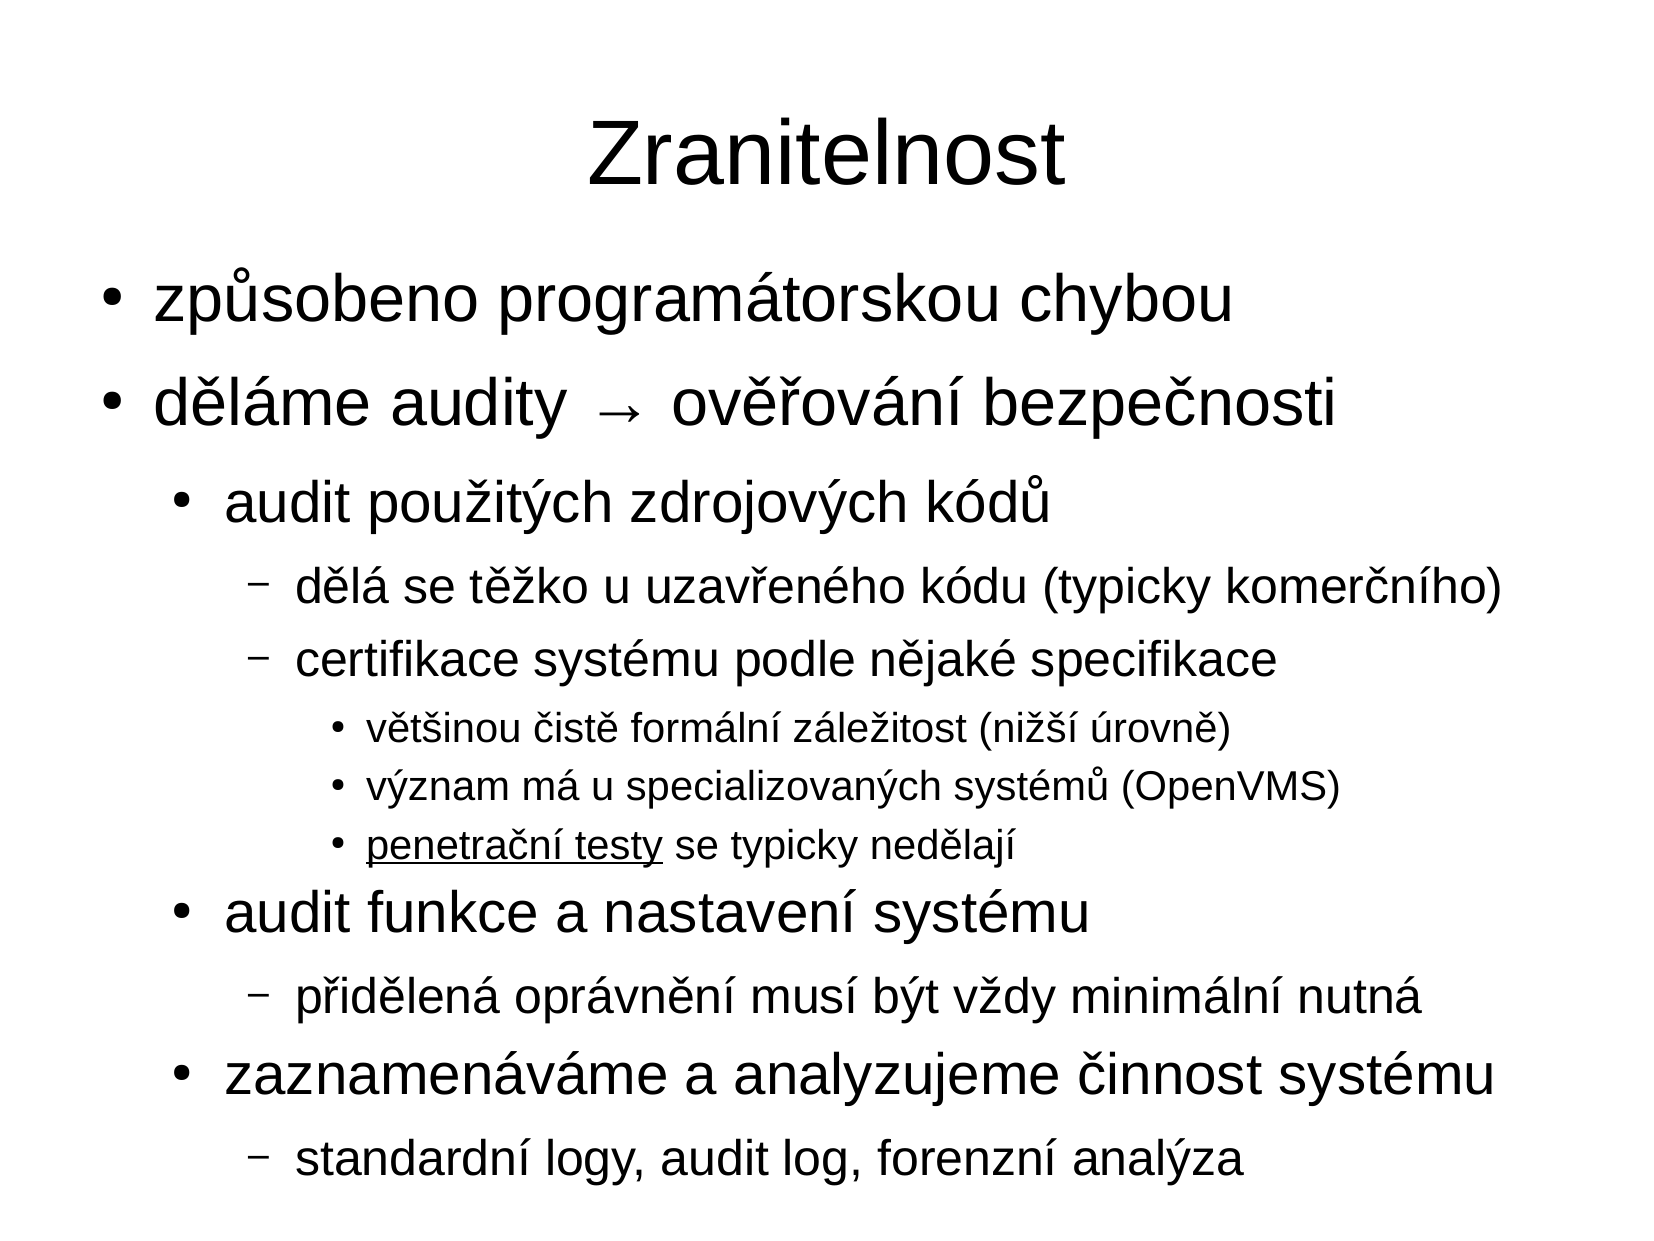

# Zranitelnost
způsobeno programátorskou chybou
děláme audity → ověřování bezpečnosti
audit použitých zdrojových kódů
dělá se těžko u uzavřeného kódu (typicky komerčního)
certifikace systému podle nějaké specifikace
většinou čistě formální záležitost (nižší úrovně)
význam má u specializovaných systémů (OpenVMS)
penetrační testy se typicky nedělají
audit funkce a nastavení systému
přidělená oprávnění musí být vždy minimální nutná
zaznamenáváme a analyzujeme činnost systému
standardní logy, audit log, forenzní analýza